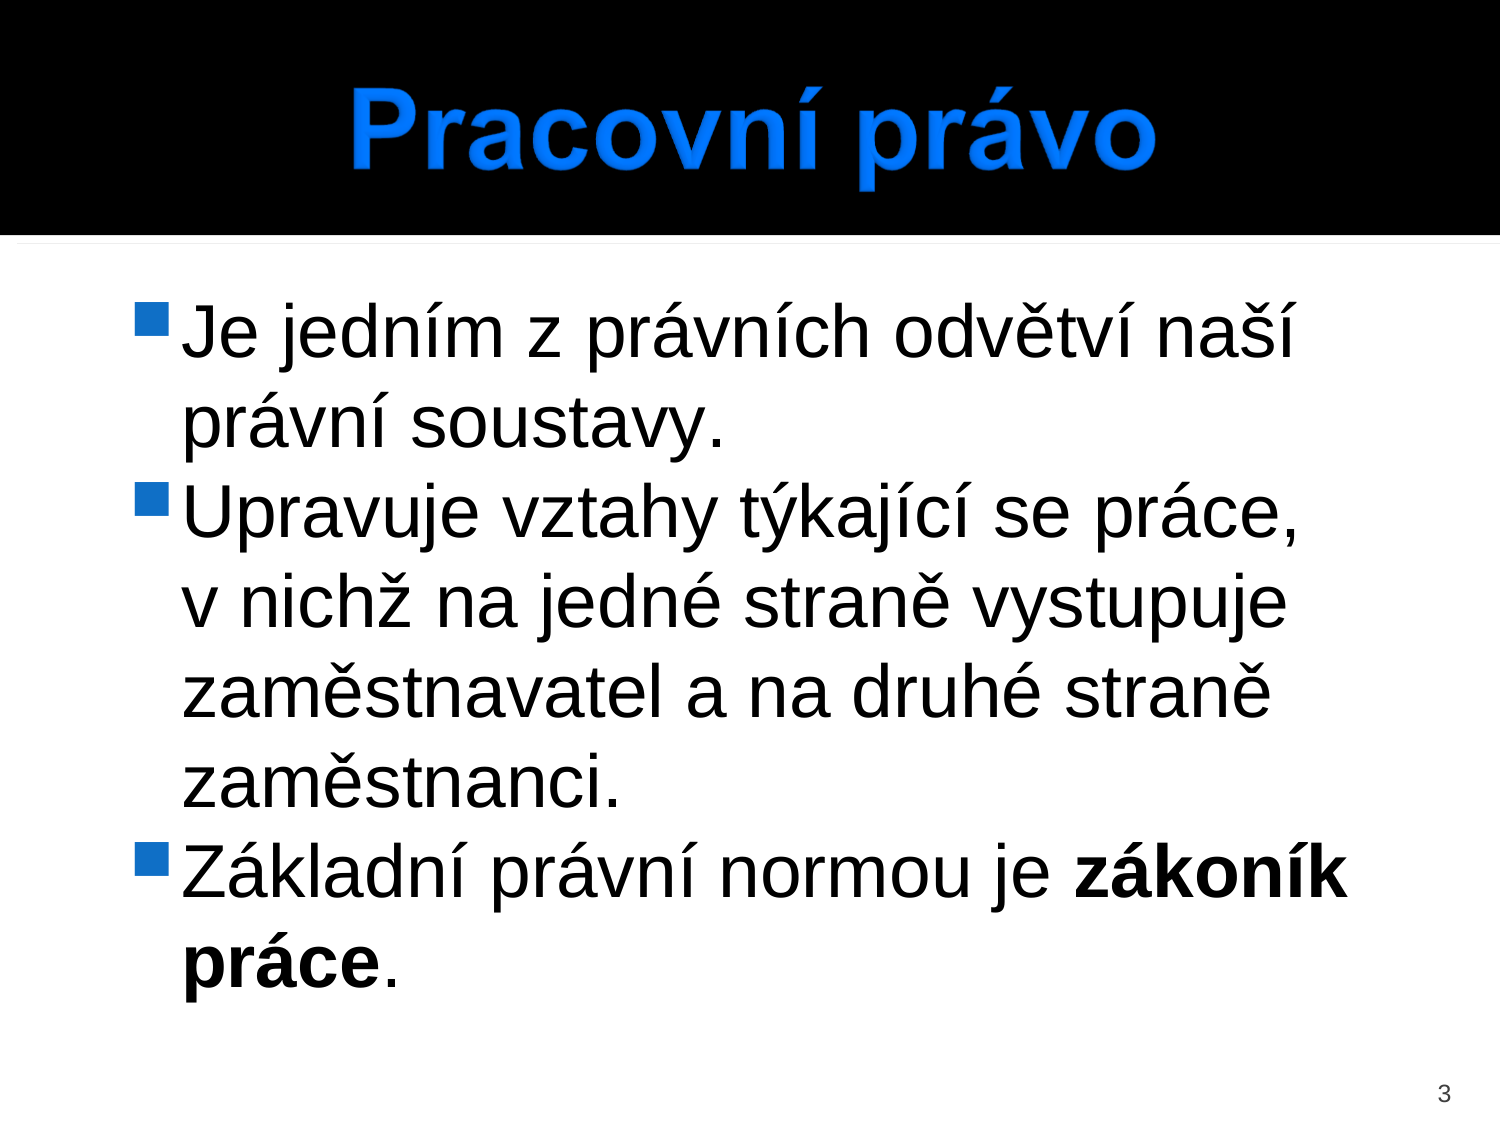

# Je jedním z právních odvětví naší právní soustavy.
Upravuje vztahy týkající se práce, v nichž na jedné straně vystupuje zaměstnavatel a na druhé straně zaměstnanci.
Základní právní normou je zákoník práce.